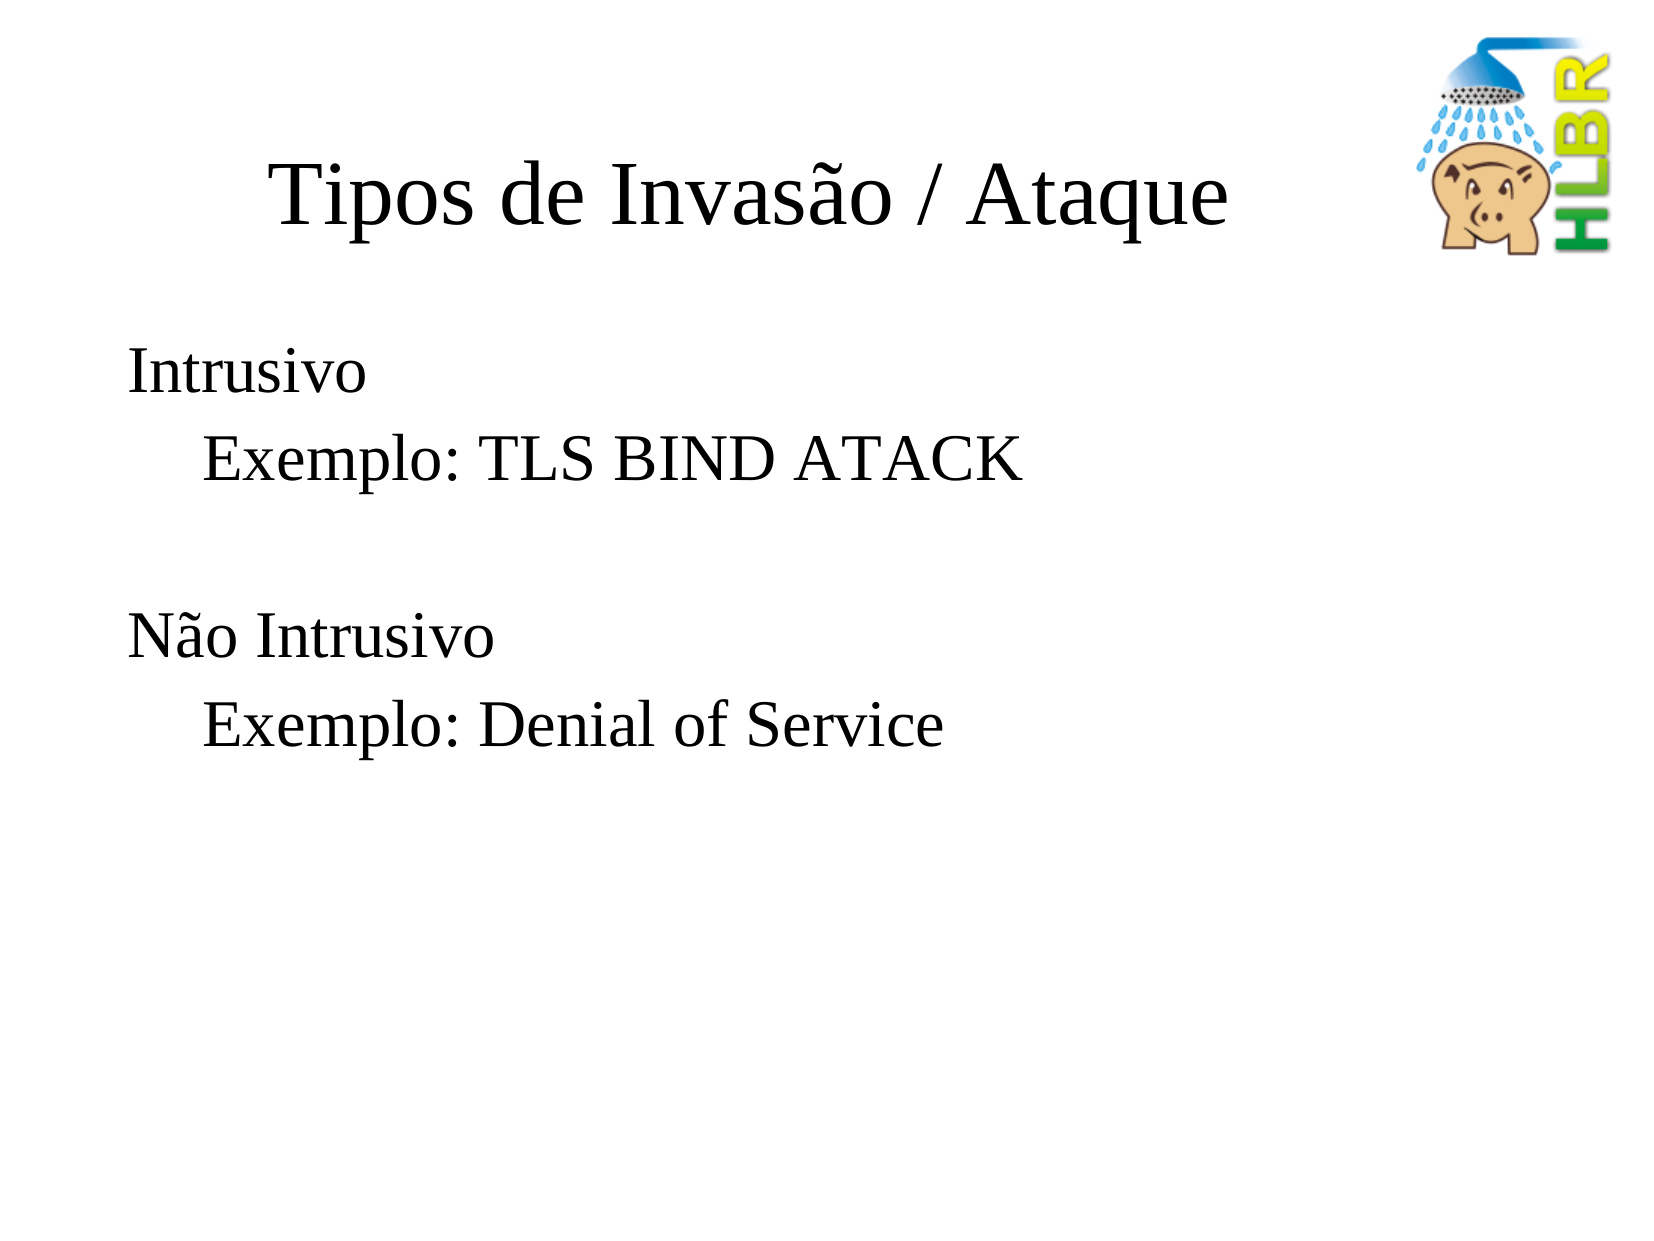

# Tipos de Invasão / Ataque
Intrusivo
Exemplo: TLS BIND ATACK
Não Intrusivo
Exemplo: Denial of Service